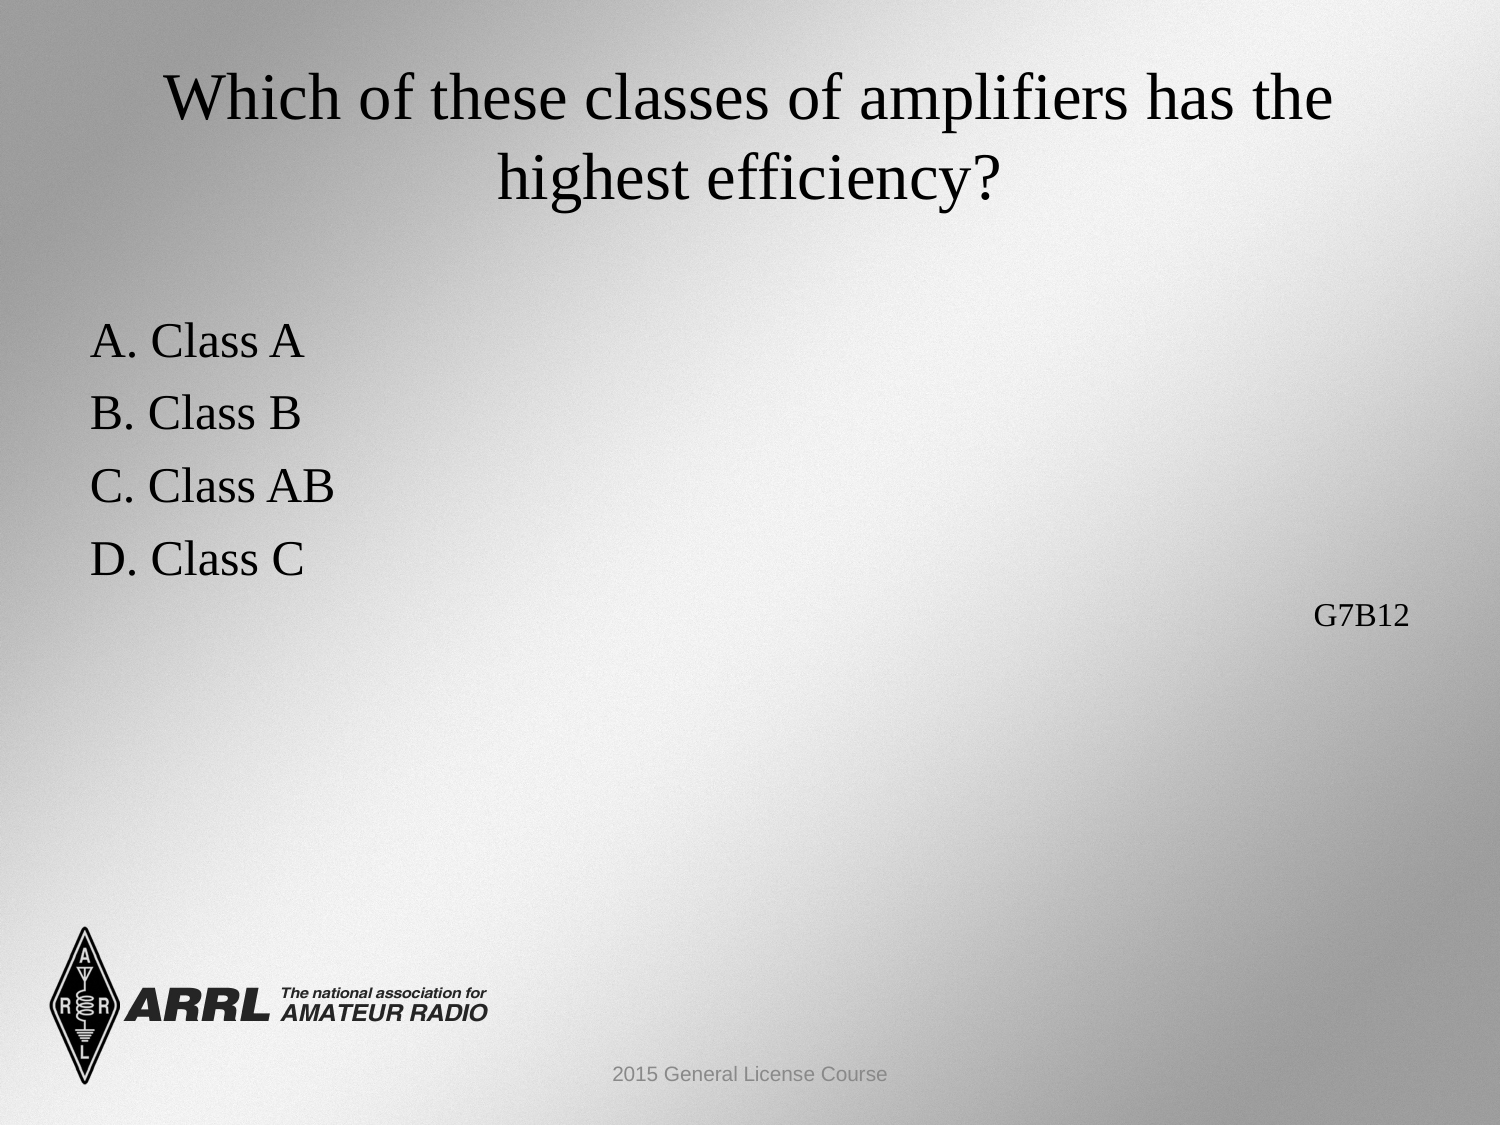

# Which of these classes of amplifiers has the highest efficiency?
A. Class A
B. Class B
C. Class AB
D. Class C
 G7B12
2015 General License Course